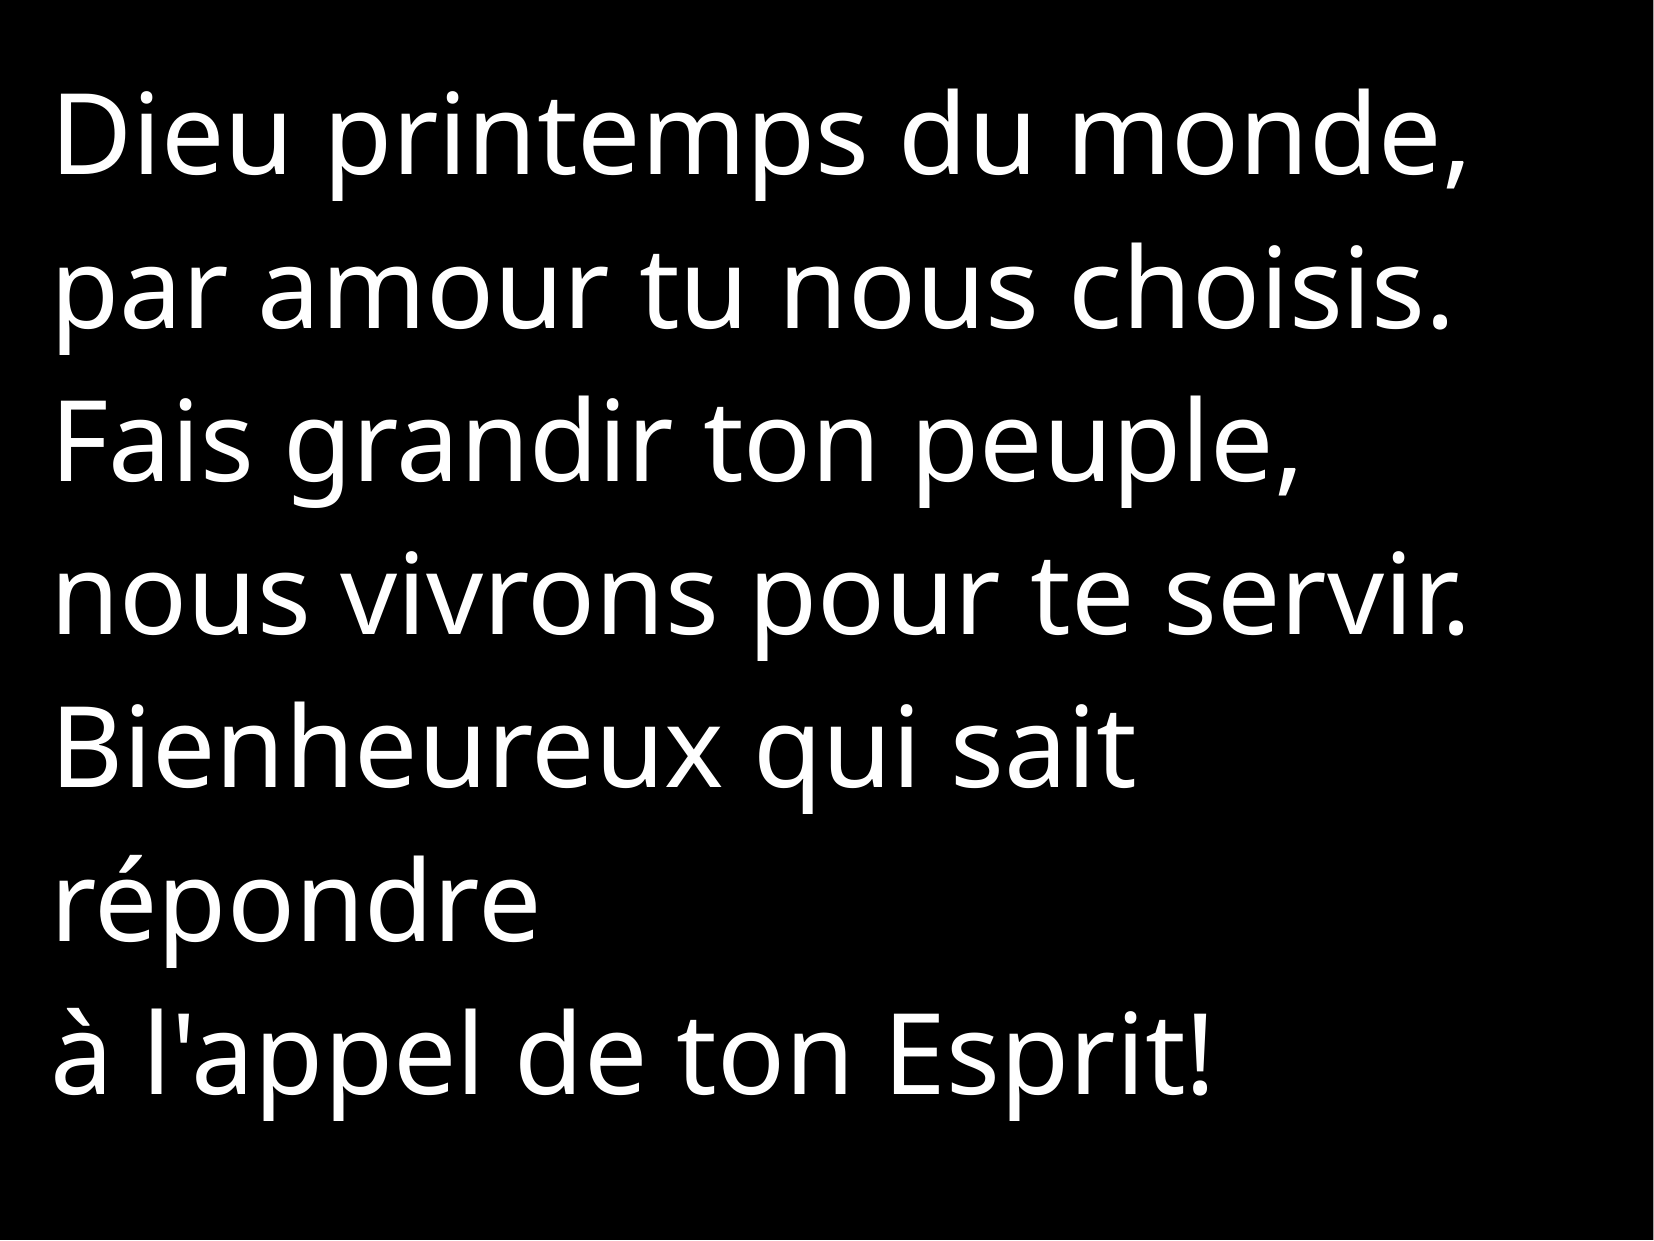

Dieu printemps du monde,
par amour tu nous choisis.
Fais grandir ton peuple,
nous vivrons pour te servir.
Bienheureux qui sait répondre
à l'appel de ton Esprit!